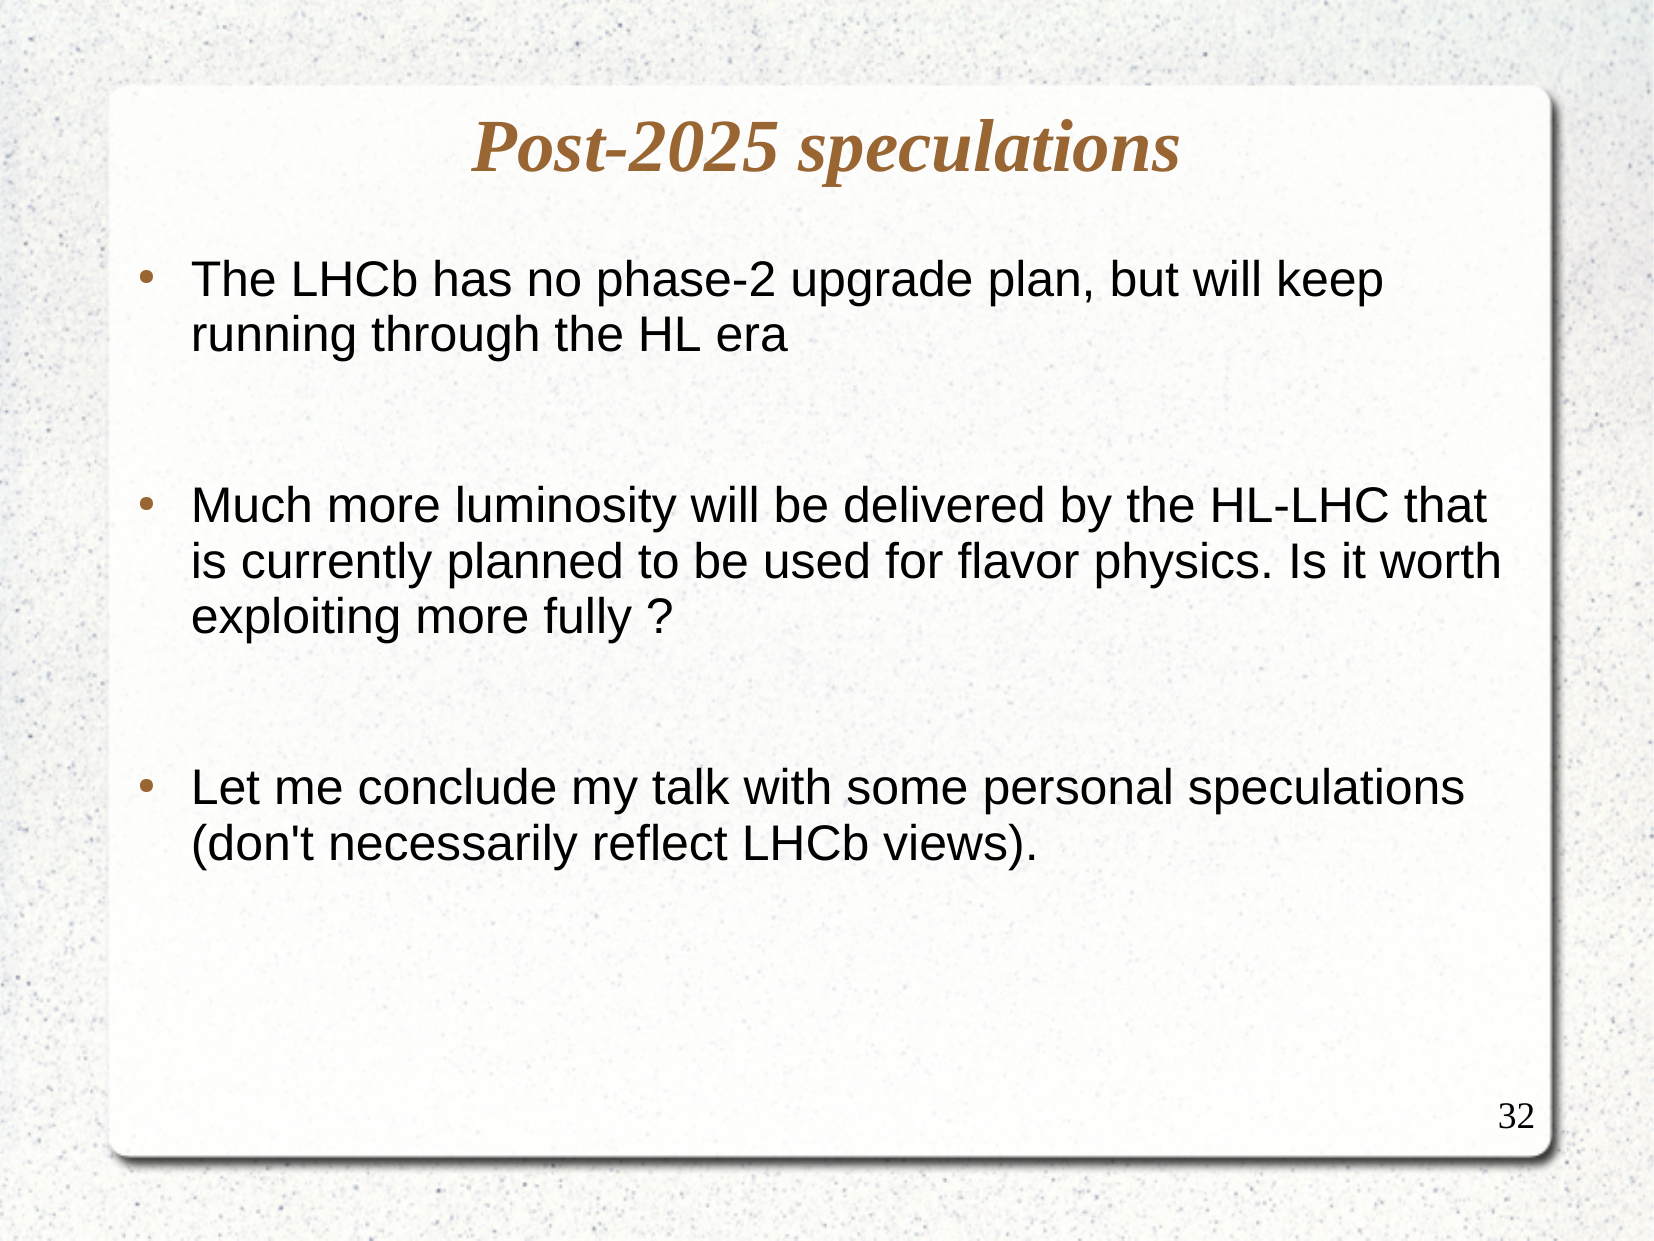

# Post-2025 speculations
The LHCb has no phase-2 upgrade plan, but will keep running through the HL era
Much more luminosity will be delivered by the HL-LHC that is currently planned to be used for flavor physics. Is it worth exploiting more fully ?
Let me conclude my talk with some personal speculations (don't necessarily reflect LHCb views).
32